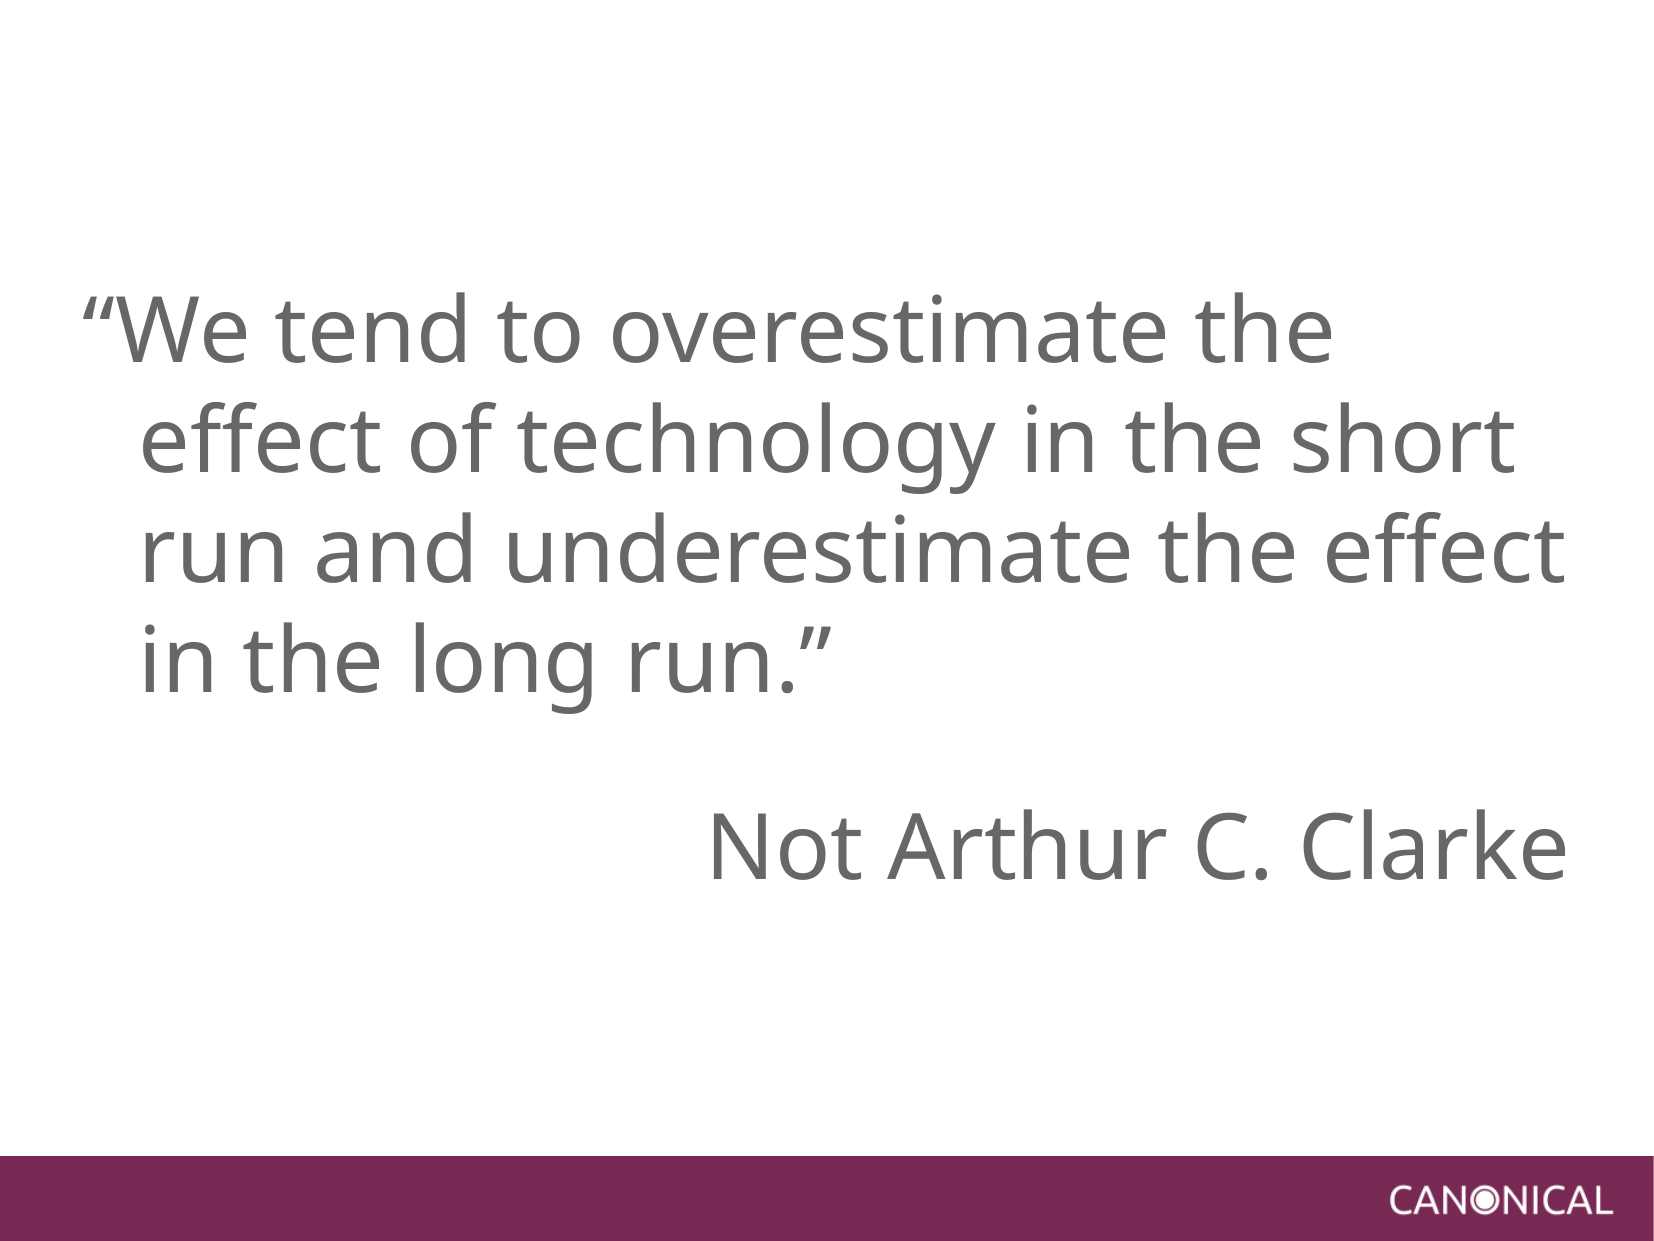

# “We tend to overestimate the effect of technology in the short run and underestimate the effect in the long run.”
 Not Arthur C. Clarke